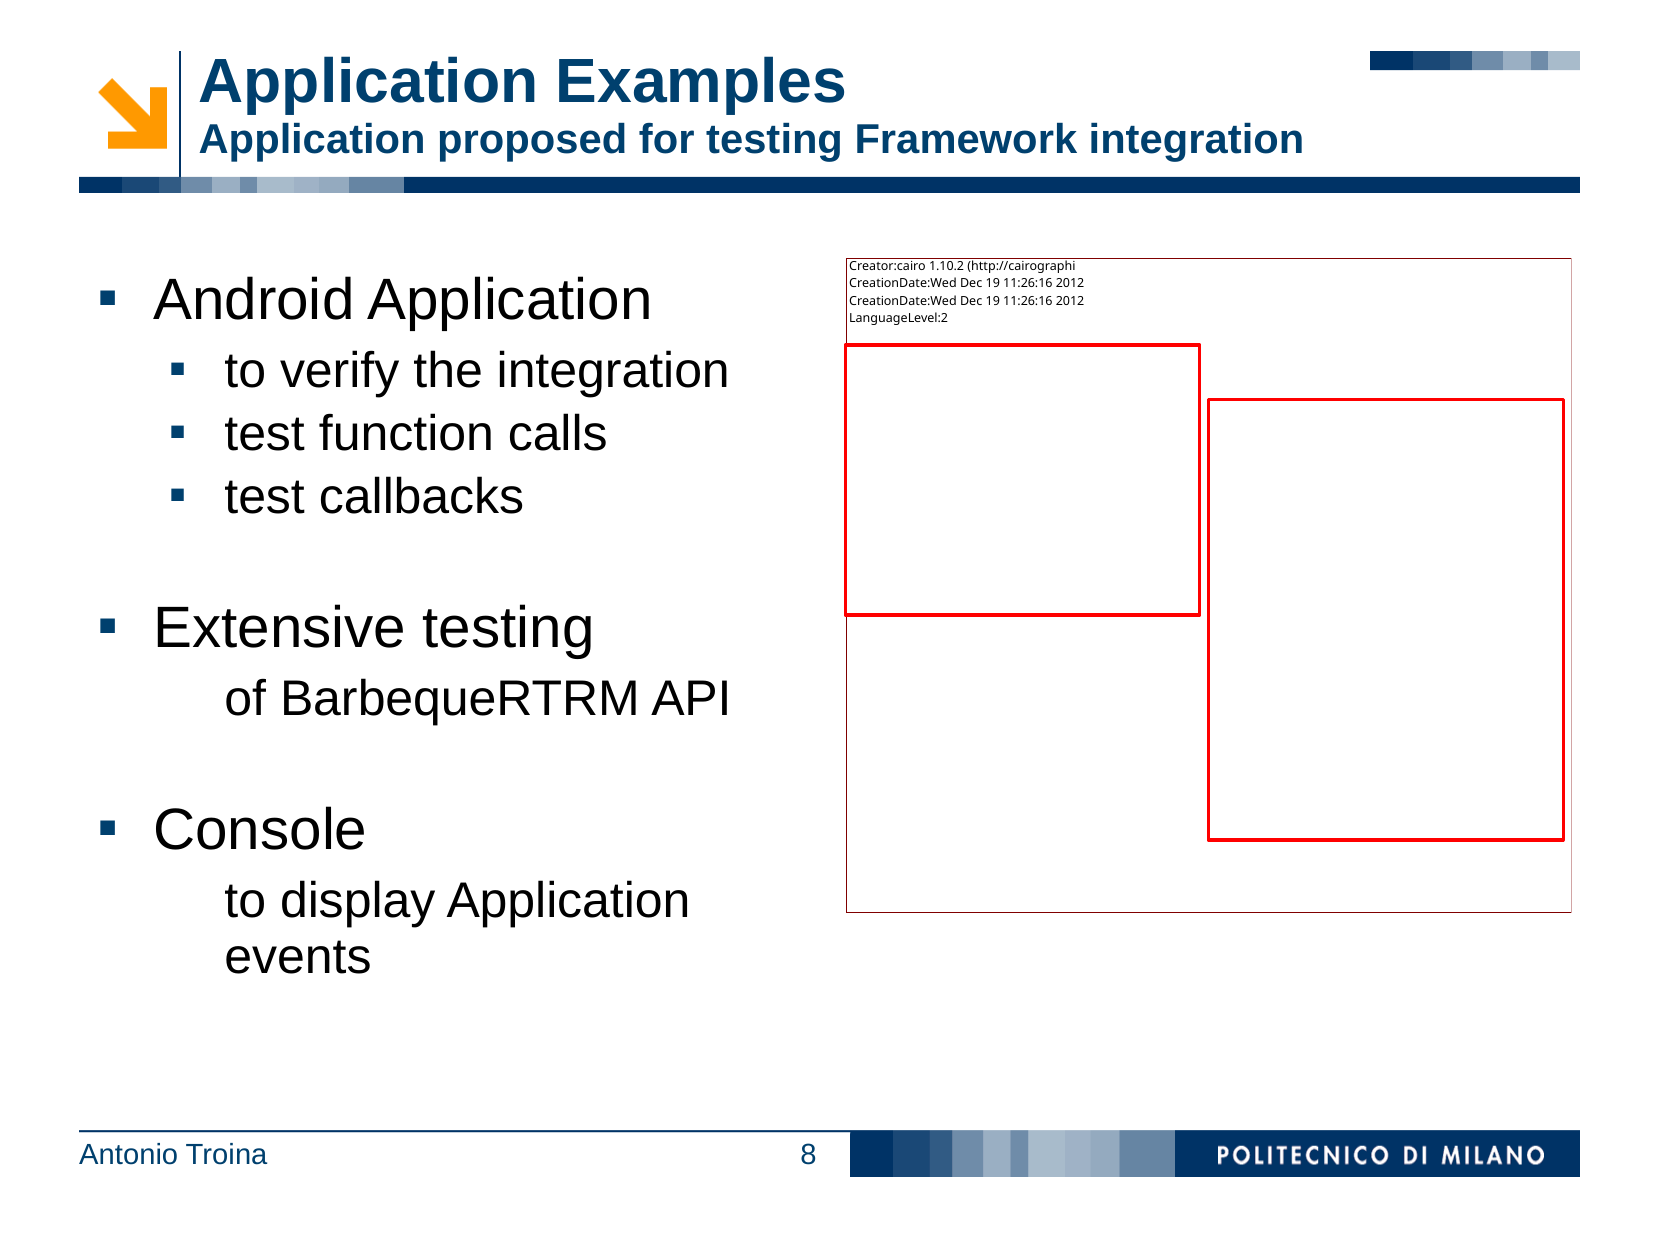

# Application Examples Application proposed for testing Framework integration
Android Application
to verify the integration
test function calls
test callbacks
Extensive testing
of BarbequeRTRM API
Console
to display Application events
8